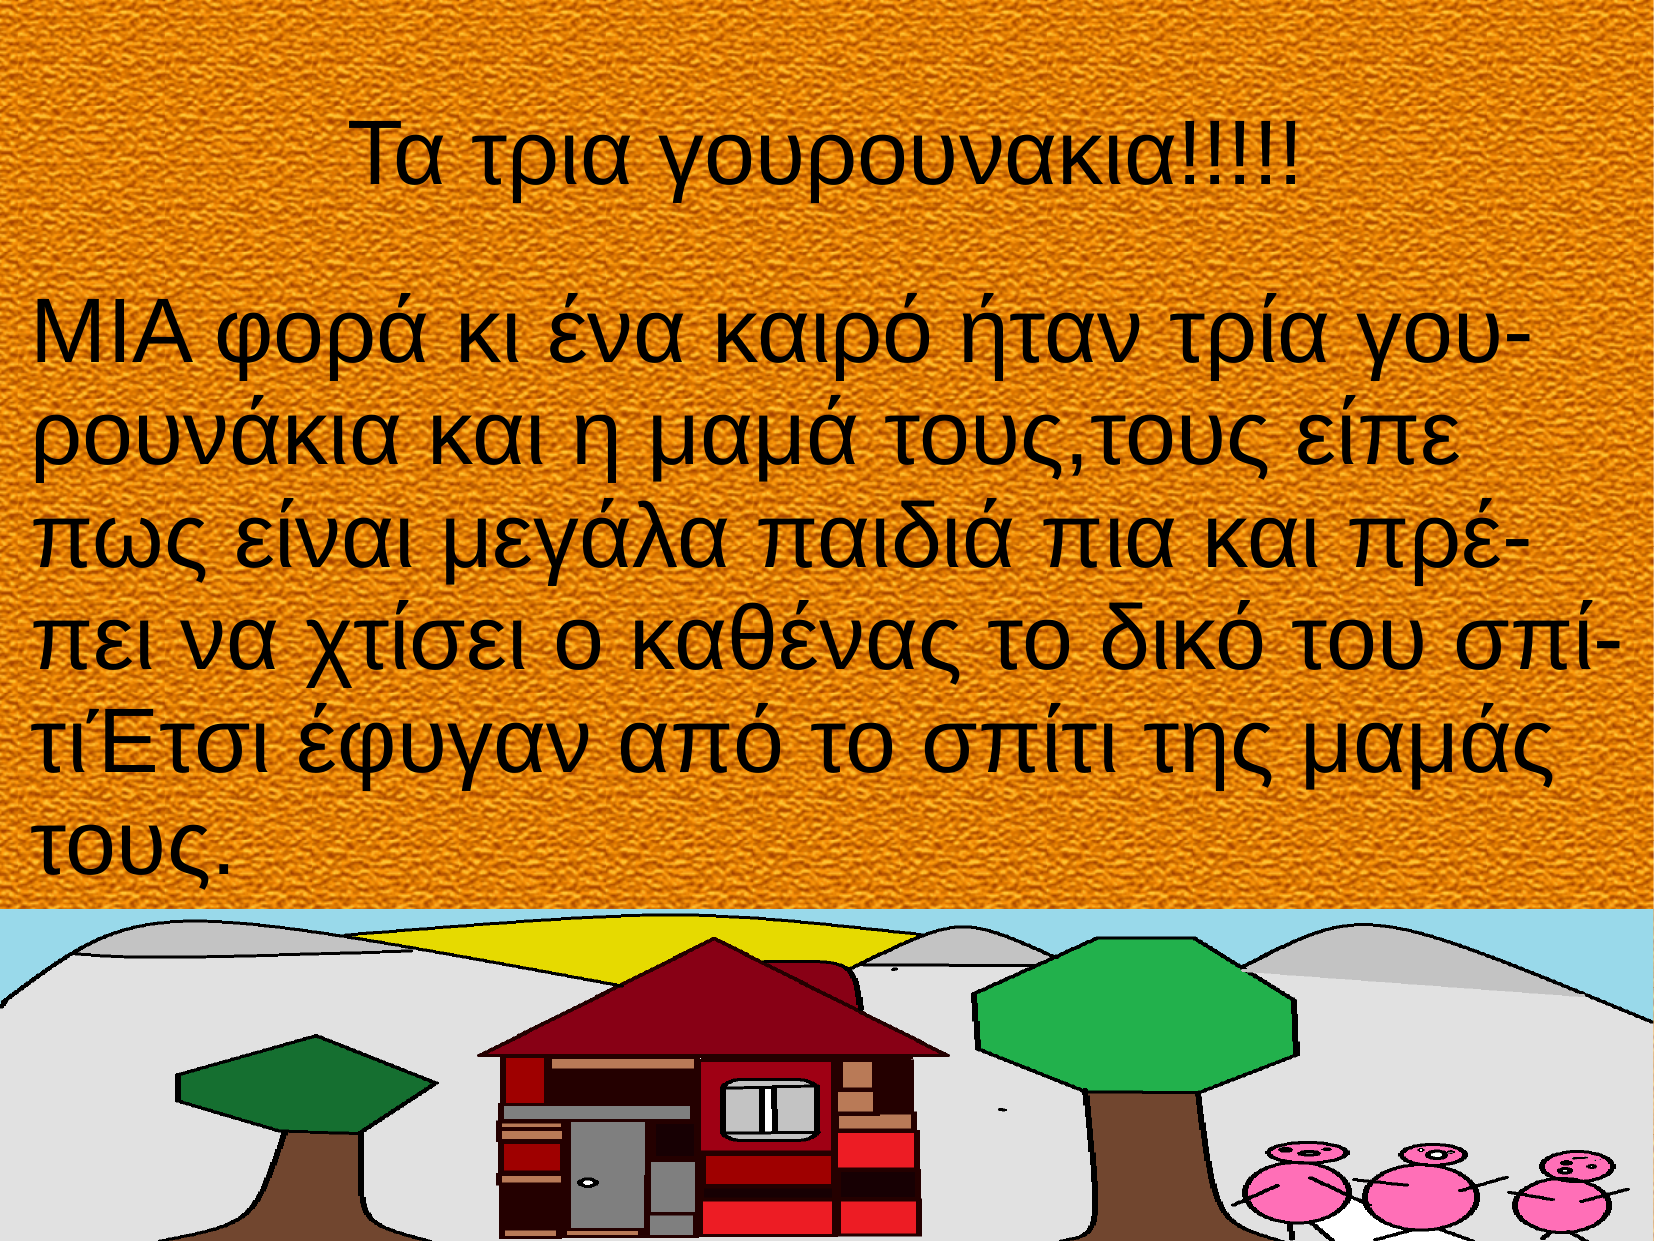

# Τα τρια γουρουνακια!!!!!
ΜΙΑ φορά κι ένα καιρό ήταν τρία γου-
ρουνάκια και η μαμά τους,τους είπε
πως είναι μεγάλα παιδιά πια και πρέ-
πει να χτίσει ο καθένας το δικό του σπί-
τιΈτσι έφυγαν από το σπίτι της μαμάς
τους.